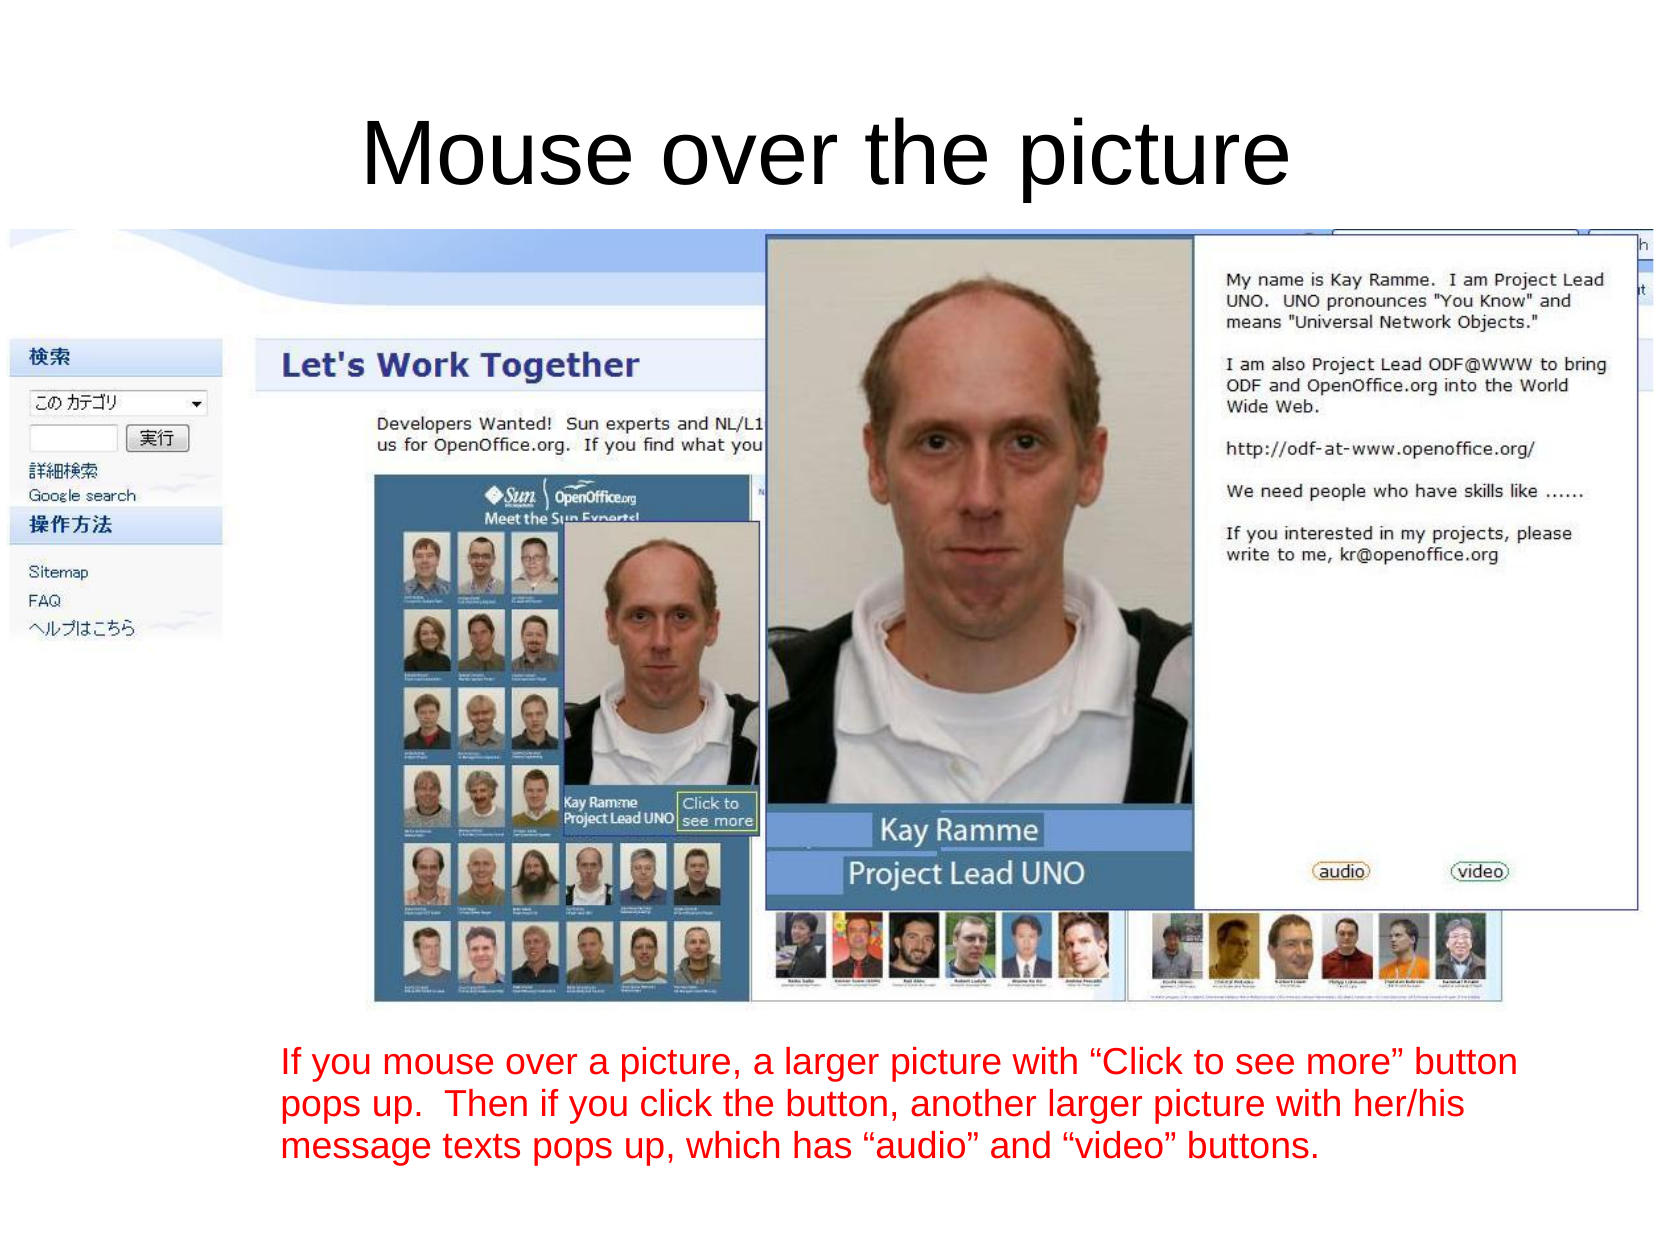

# Mouse over the picture
If you mouse over a picture, a larger picture with “Click to see more” button pops up. Then if you click the button, another larger picture with her/his message texts pops up, which has “audio” and “video” buttons.